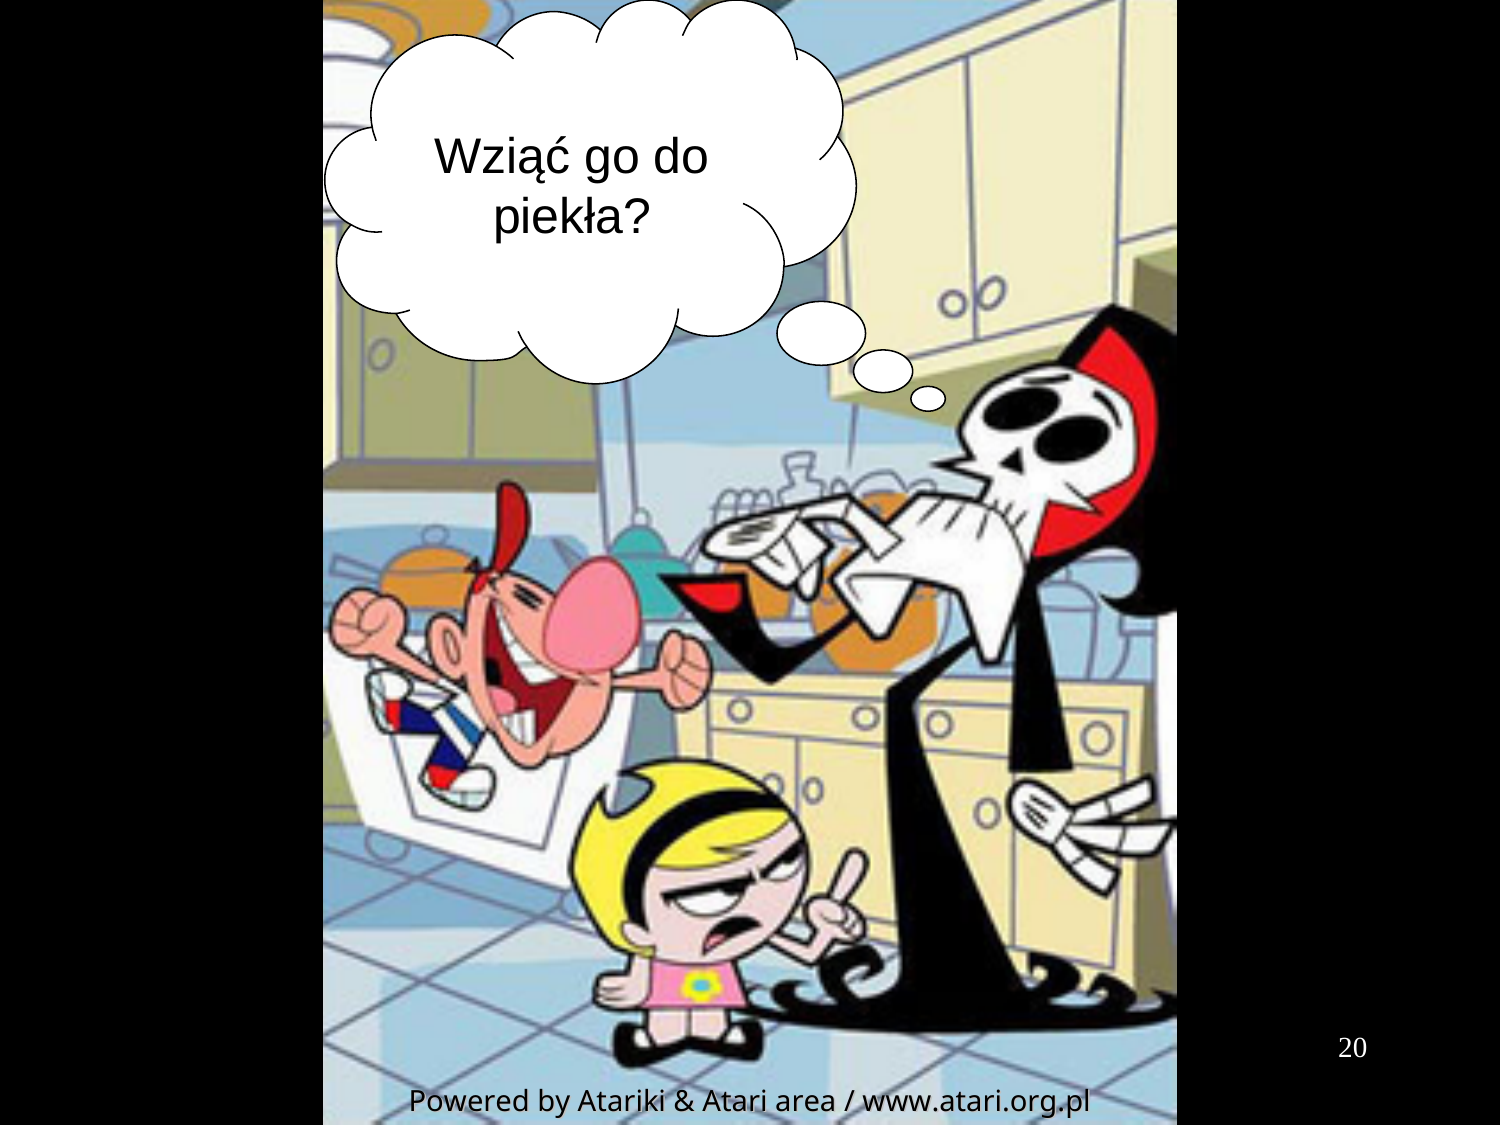

Wziąć go do piekła?
20
Powered by Atariki & Atari area / www.atari.org.pl